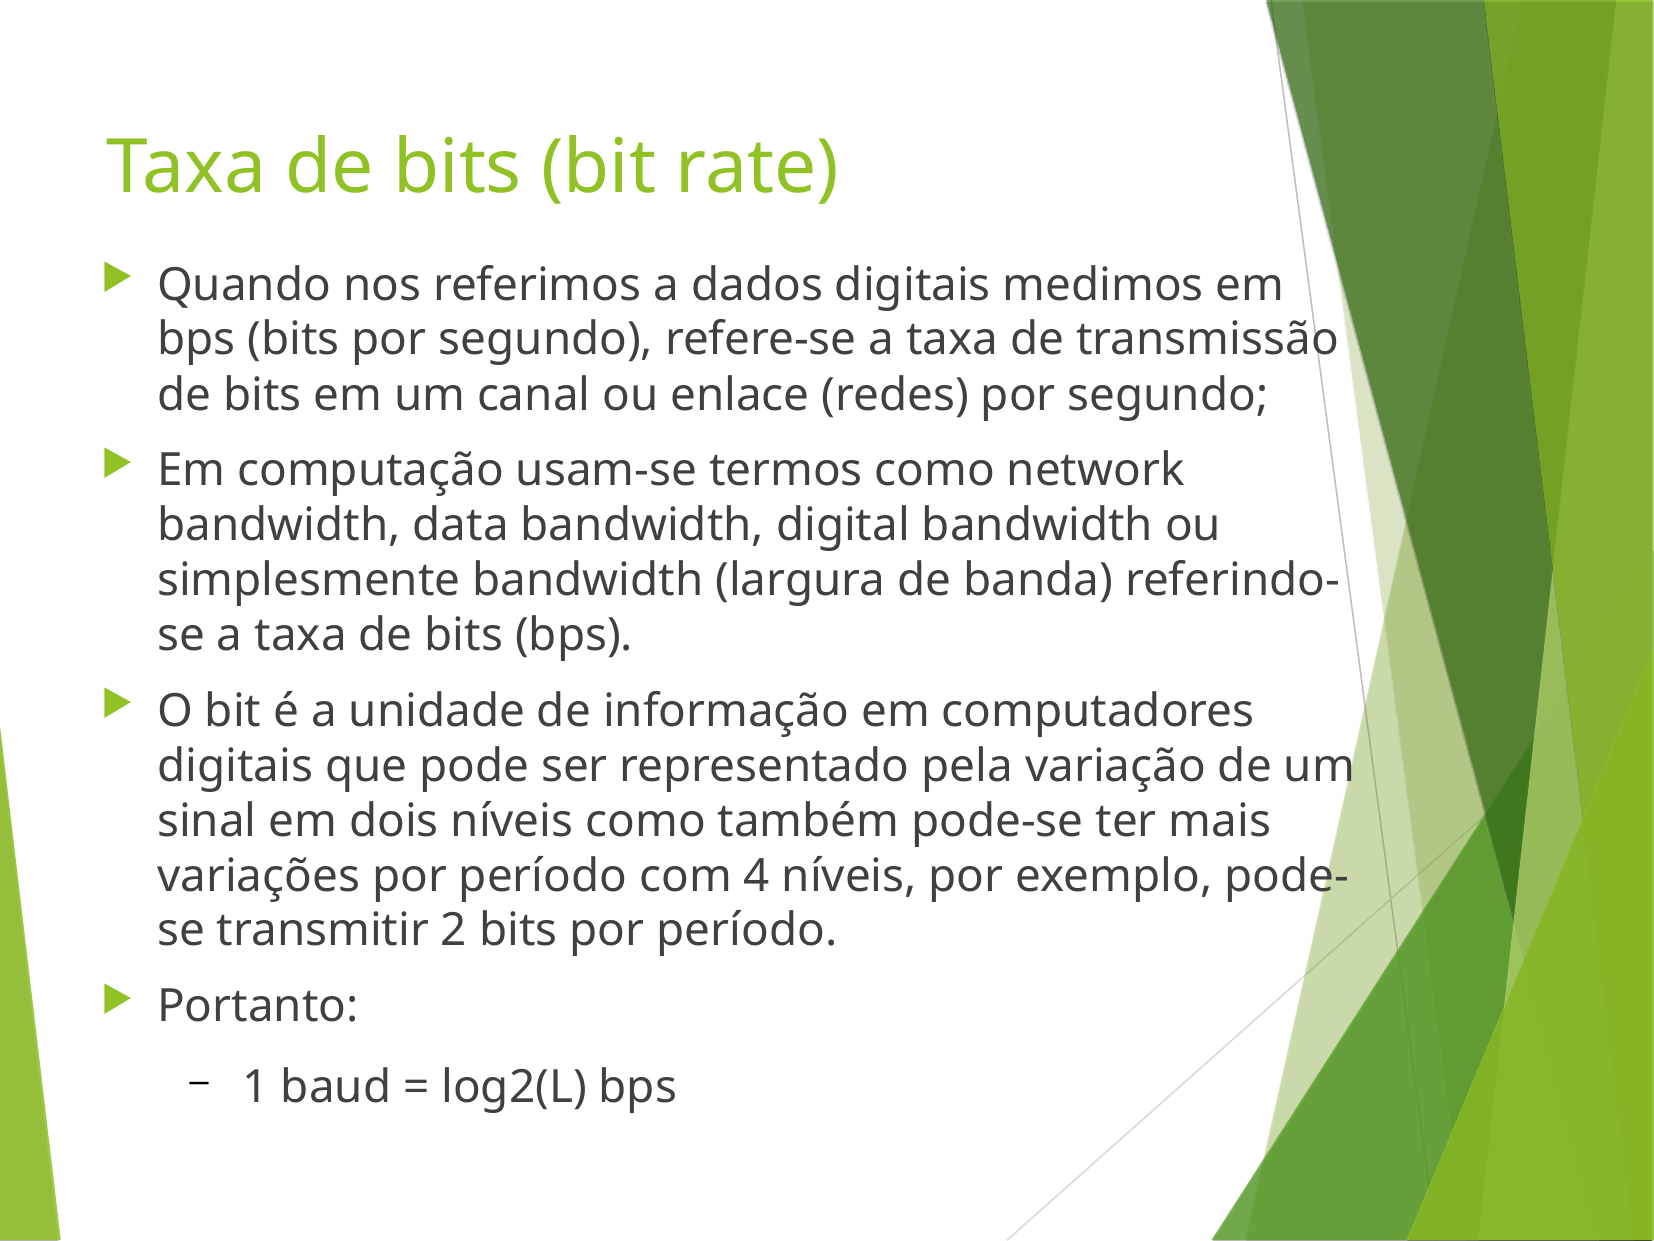

# Taxa de bits (bit rate)
Quando nos referimos a dados digitais medimos em bps (bits por segundo), refere-se a taxa de transmissão de bits em um canal ou enlace (redes) por segundo;
Em computação usam-se termos como network bandwidth, data bandwidth, digital bandwidth ou simplesmente bandwidth (largura de banda) referindo-se a taxa de bits (bps).
O bit é a unidade de informação em computadores digitais que pode ser representado pela variação de um sinal em dois níveis como também pode-se ter mais variações por período com 4 níveis, por exemplo, pode-se transmitir 2 bits por período.
Portanto:
1 baud = log2(L) bps